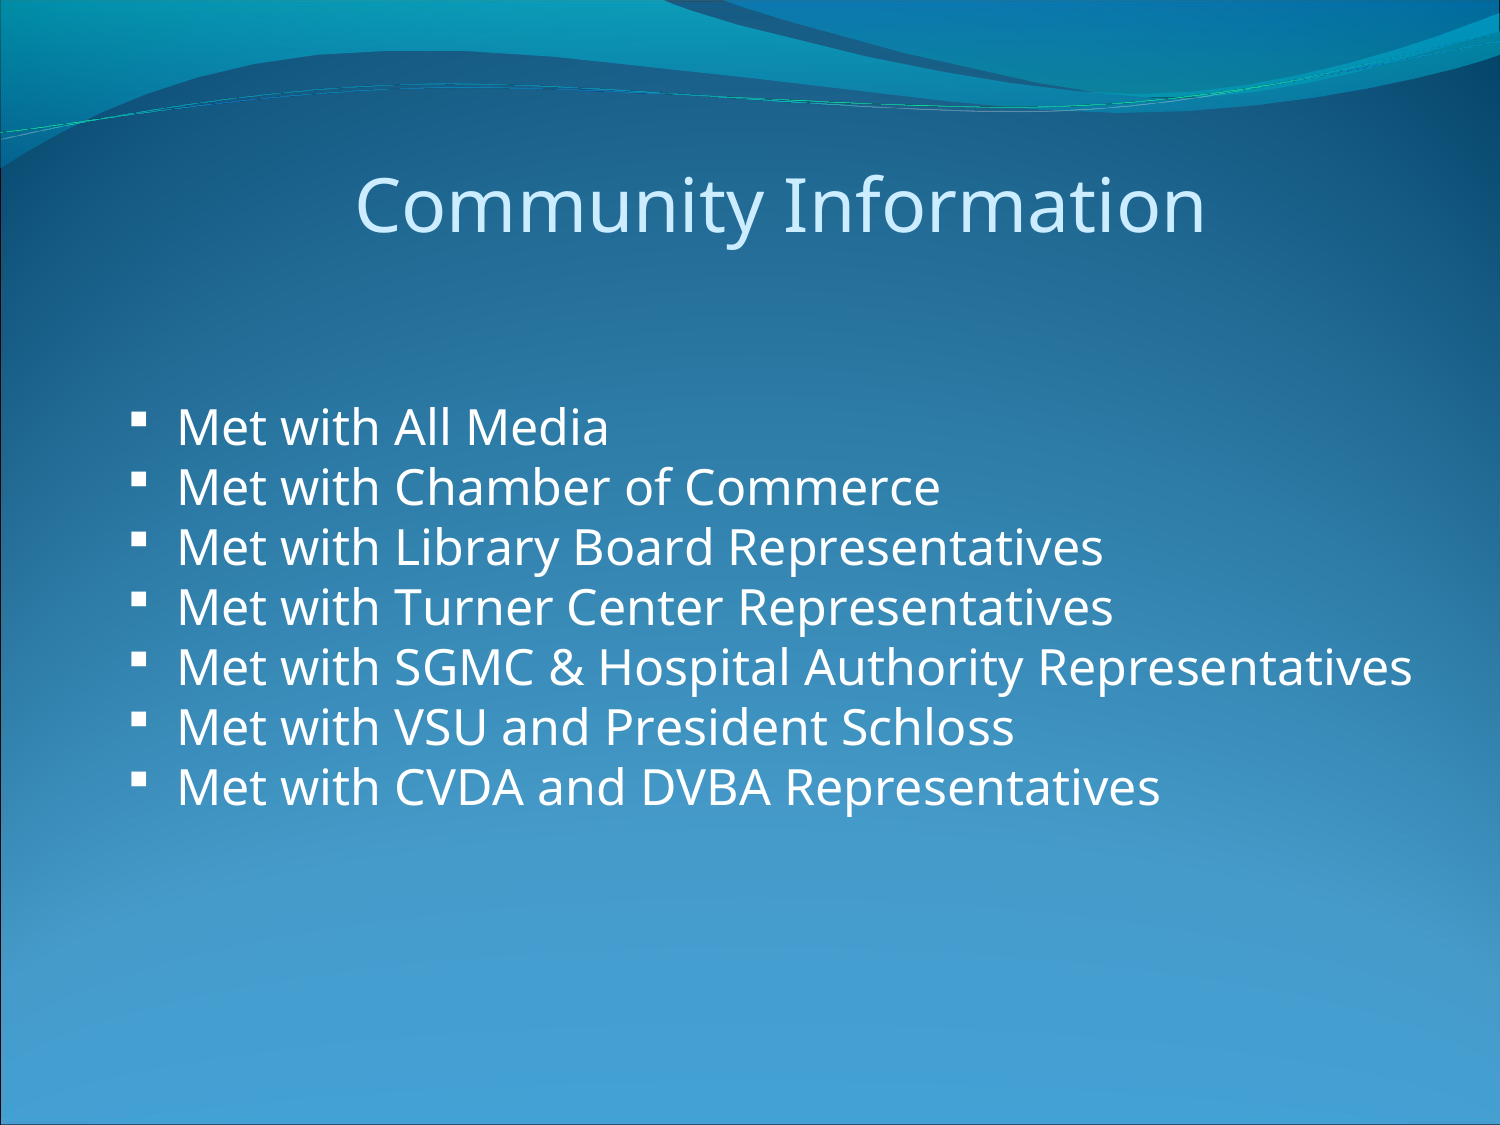

Community Information
 Met with All Media
 Met with Chamber of Commerce
 Met with Library Board Representatives
 Met with Turner Center Representatives
 Met with SGMC & Hospital Authority Representatives
 Met with VSU and President Schloss
 Met with CVDA and DVBA Representatives